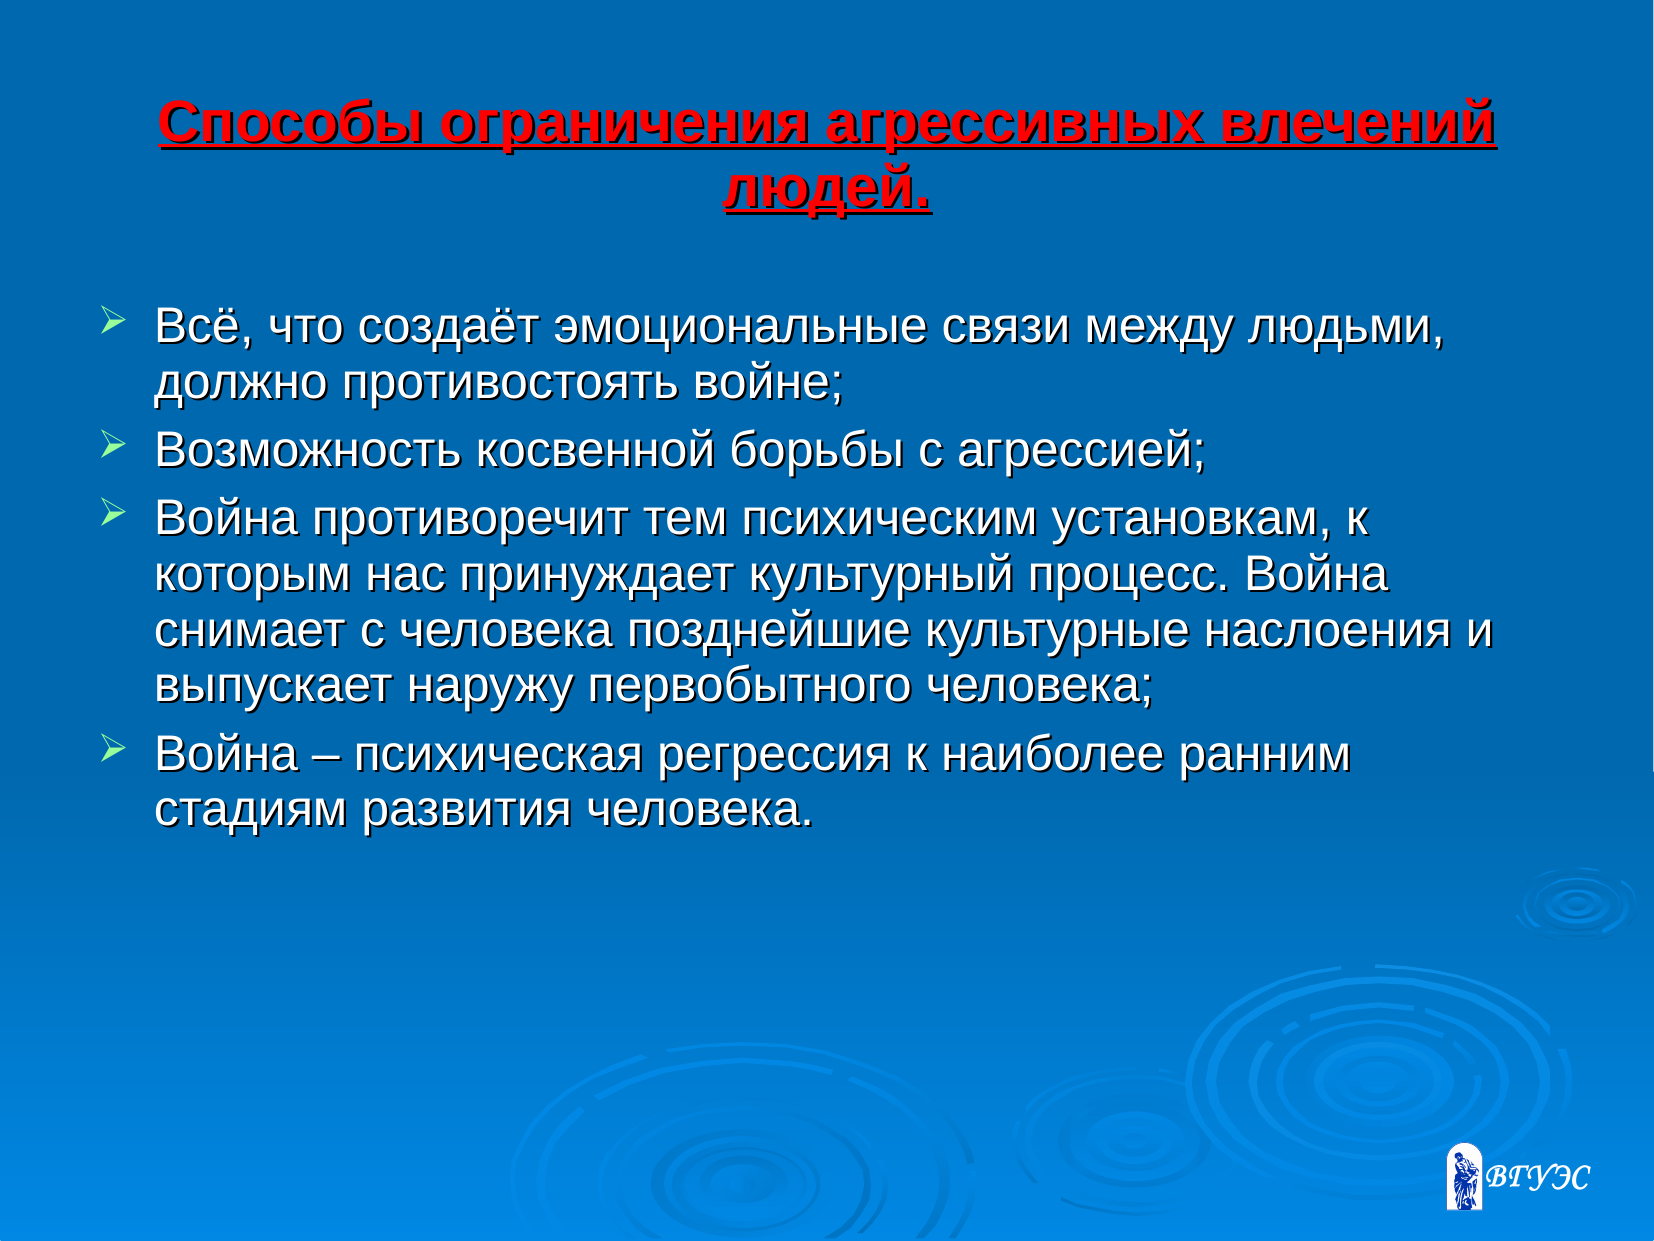

# Способы ограничения агрессивных влечений людей.
Всё, что создаёт эмоциональные связи между людьми, должно противостоять войне;
Возможность косвенной борьбы с агрессией;
Война противоречит тем психическим установкам, к которым нас принуждает культурный процесс. Война снимает с человека позднейшие культурные наслоения и выпускает наружу первобытного человека;
Война – психическая регрессия к наиболее ранним стадиям развития человека.